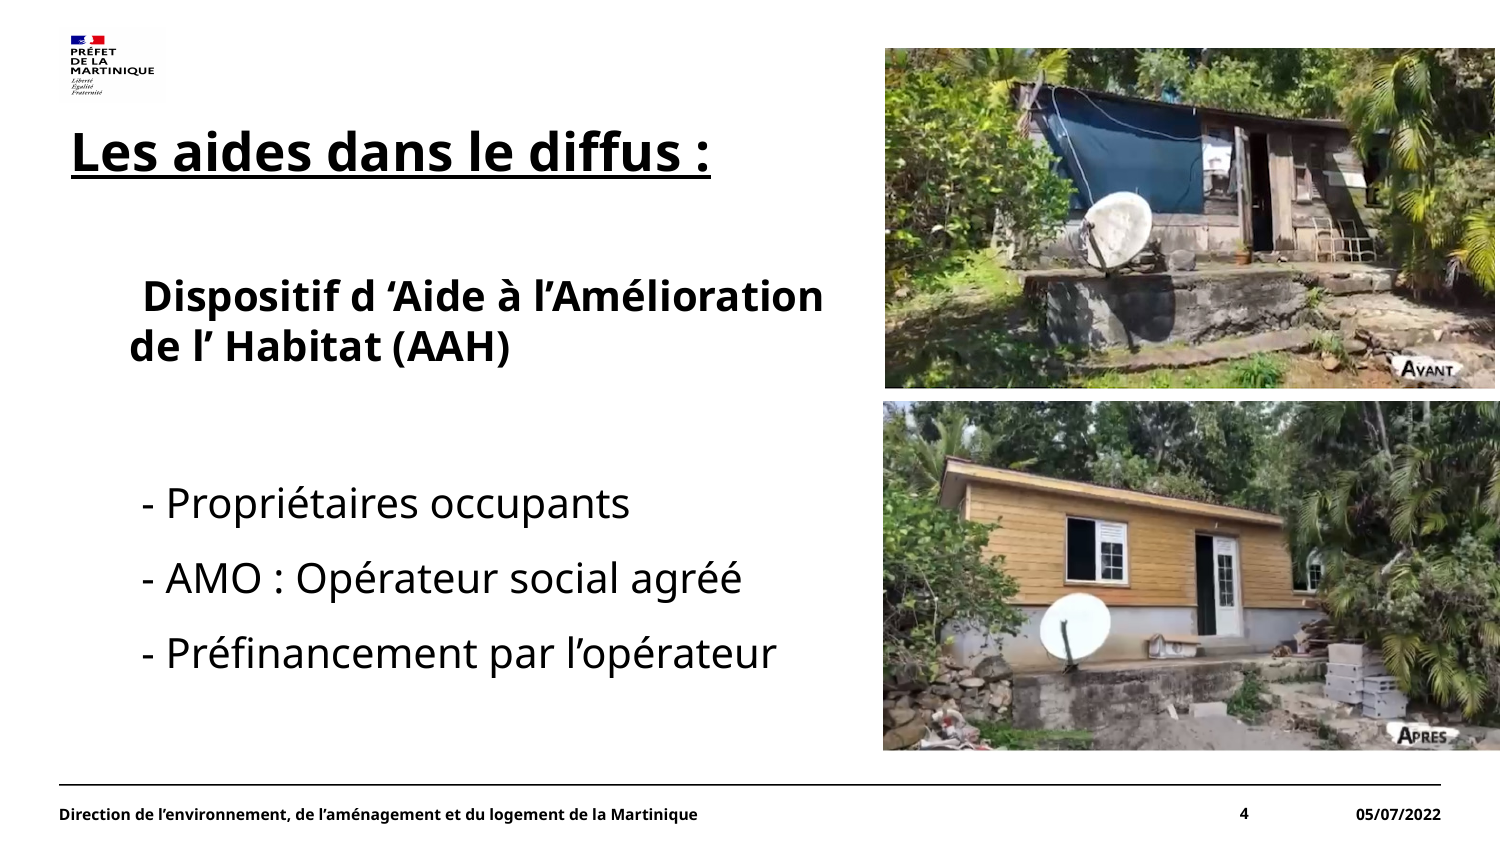

AVANT
Les aides dans le diffus :
# Dispositif d ‘Aide à l’Amélioration de l’ Habitat (AAH)
- Propriétaires occupants
- AMO : Opérateur social agréé
- Préfinancement par l’opérateur
APRES
Direction de l’environnement, de l’aménagement et du logement de la Martinique
05/07/2022